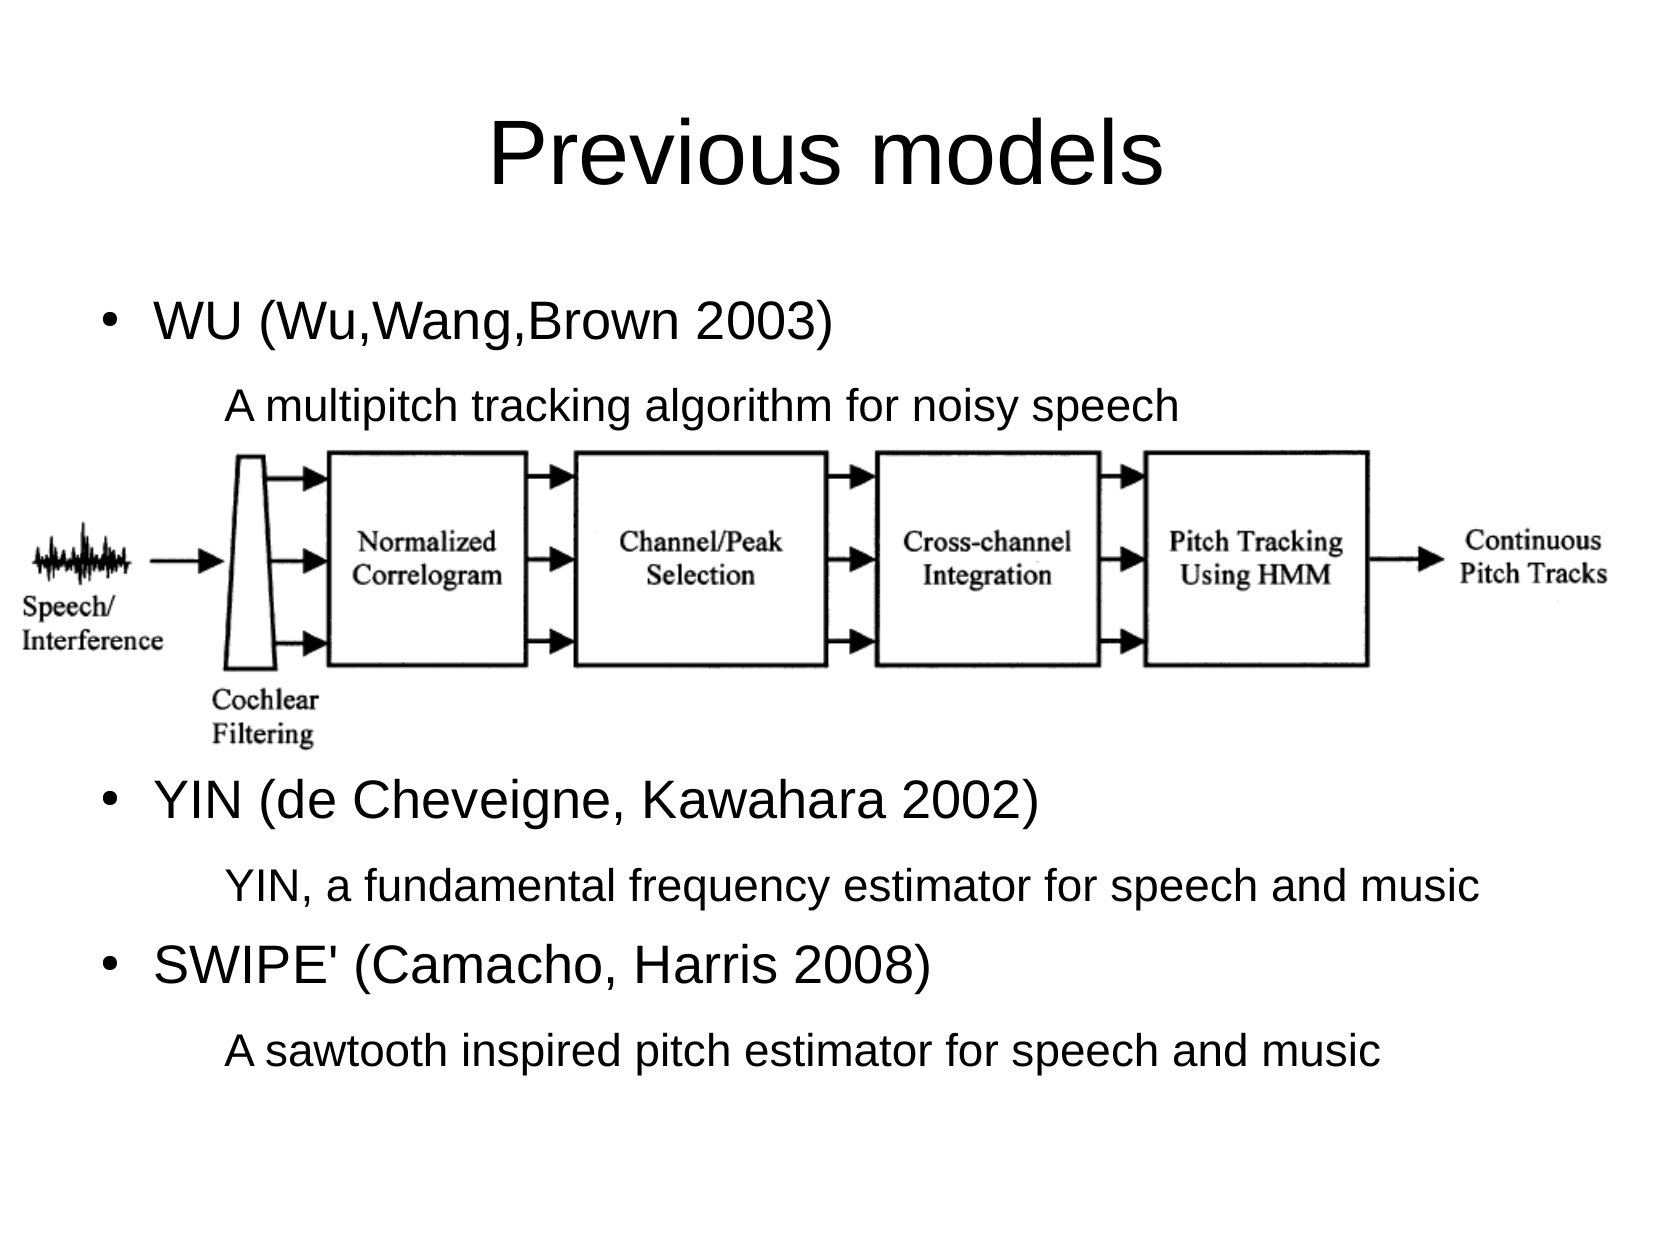

# Previous models
WU (Wu,Wang,Brown 2003)
A multipitch tracking algorithm for noisy speech
YIN (de Cheveigne, Kawahara 2002)
YIN, a fundamental frequency estimator for speech and music
SWIPE' (Camacho, Harris 2008)
A sawtooth inspired pitch estimator for speech and music